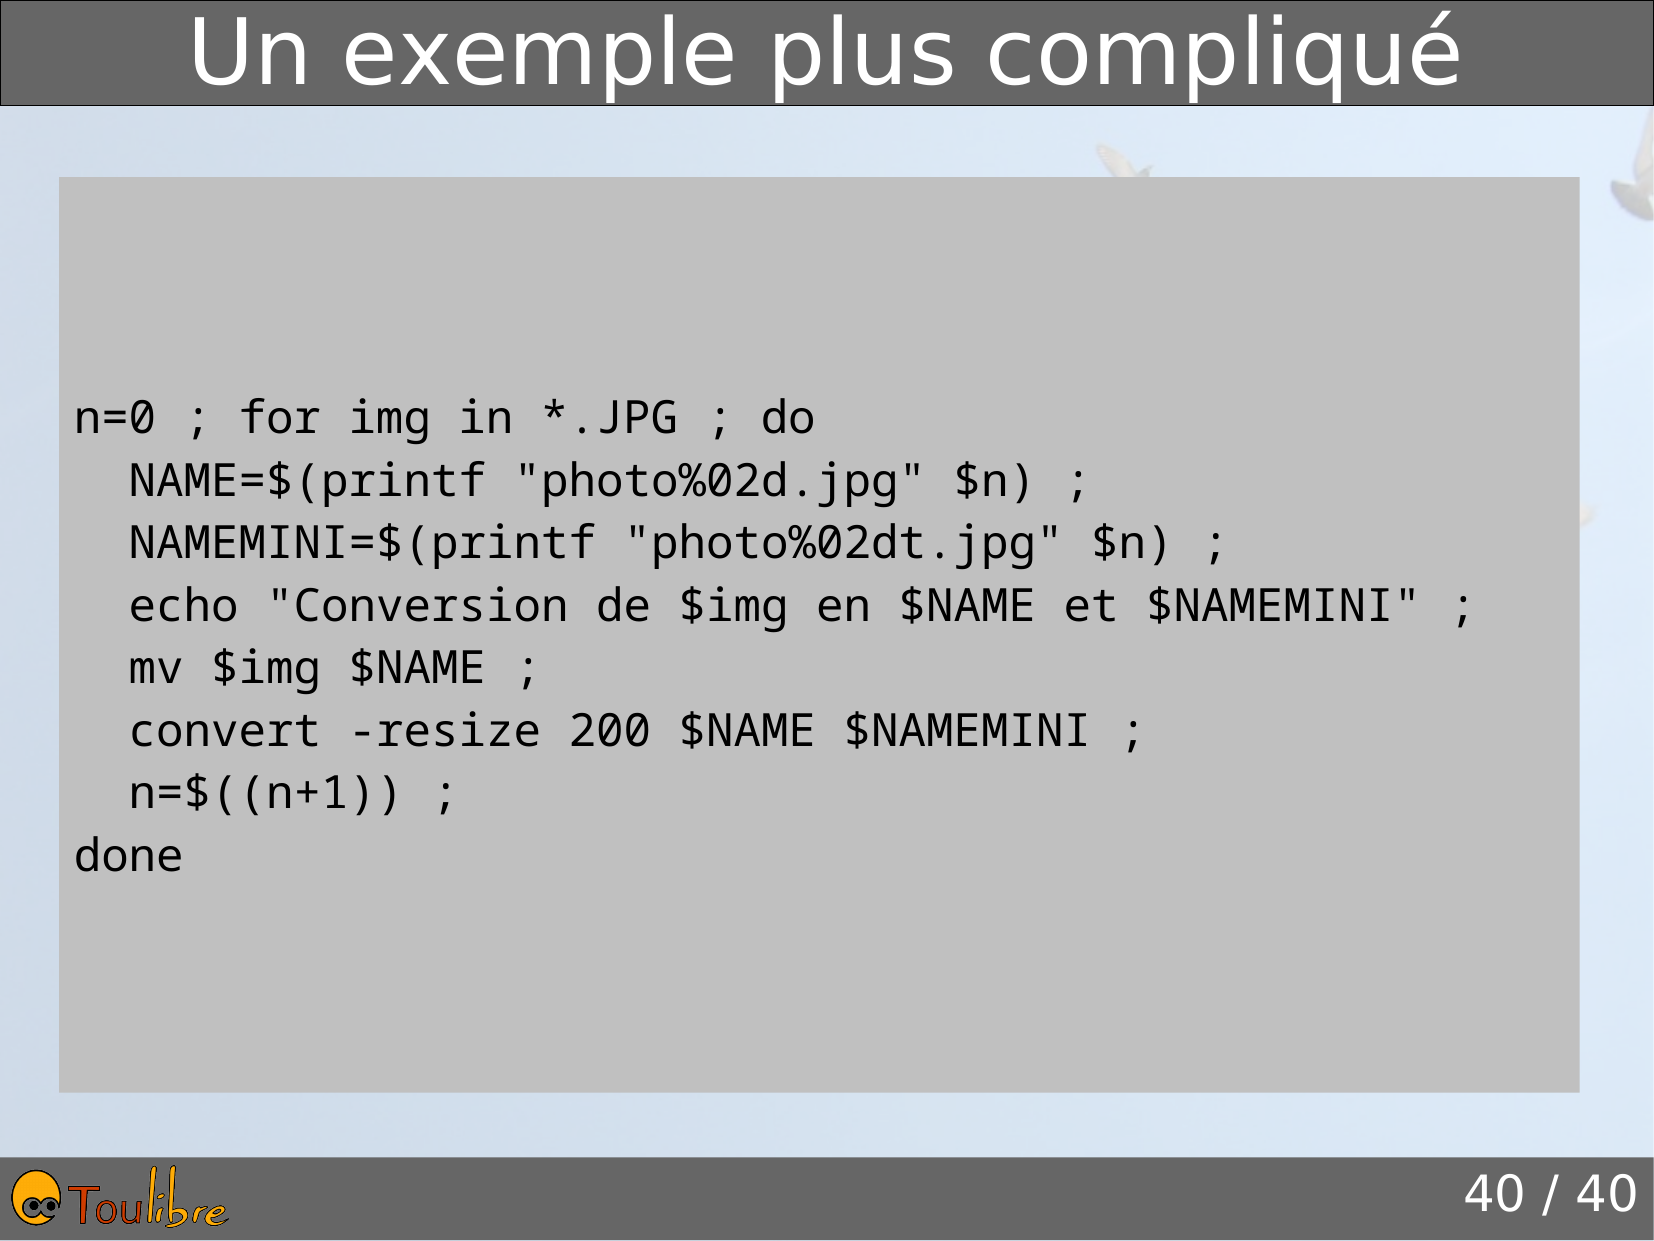

# Un exemple plus compliqué
n=0 ; for img in *.JPG ; do
 NAME=$(printf "photo%02d.jpg" $n) ;
 NAMEMINI=$(printf "photo%02dt.jpg" $n) ;
 echo "Conversion de $img en $NAME et $NAMEMINI" ;
 mv $img $NAME ;
 convert -resize 200 $NAME $NAMEMINI ;
 n=$((n+1)) ;
done